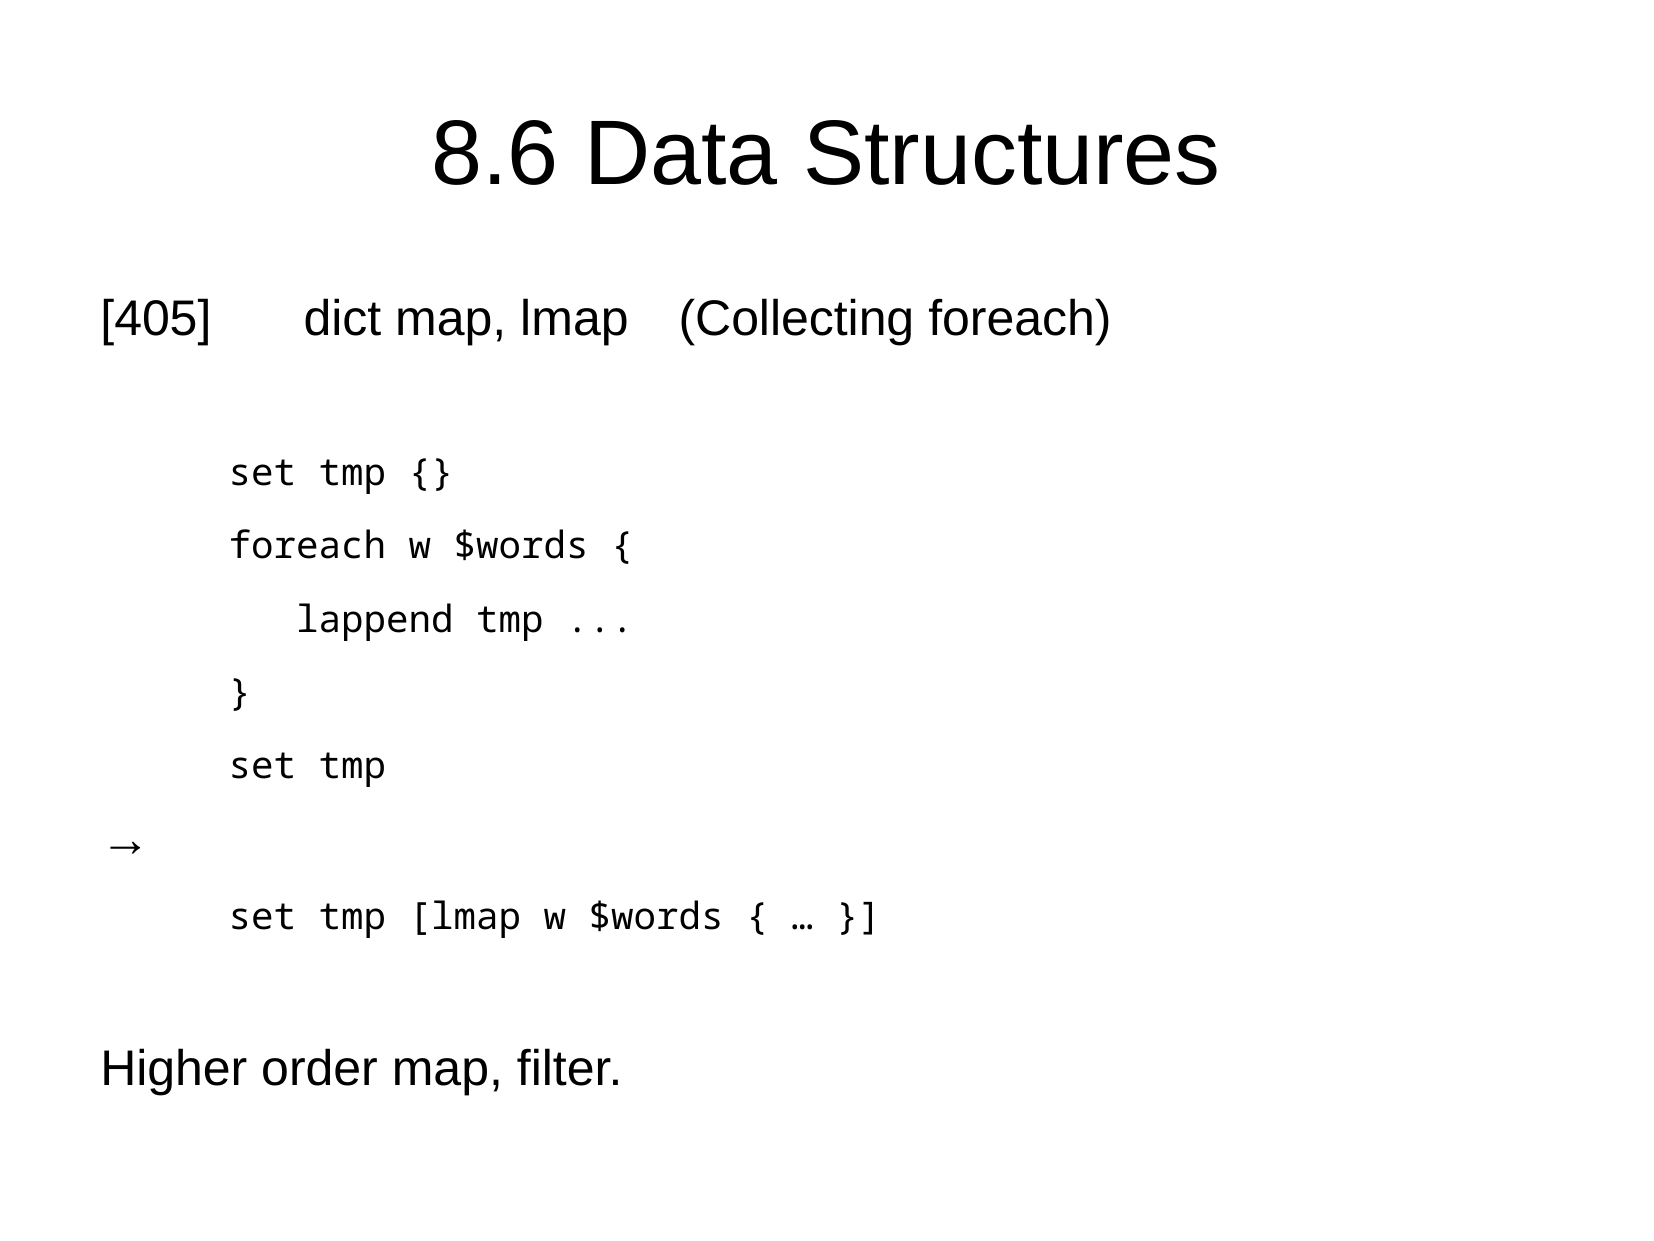

# 8.6 Data Structures
[405]		dict map, lmap	(Collecting foreach)
	set tmp {}
	foreach w $words {
	 lappend tmp ...
	}
	set tmp
→
	set tmp [lmap w $words { … }]
Higher order map, filter.